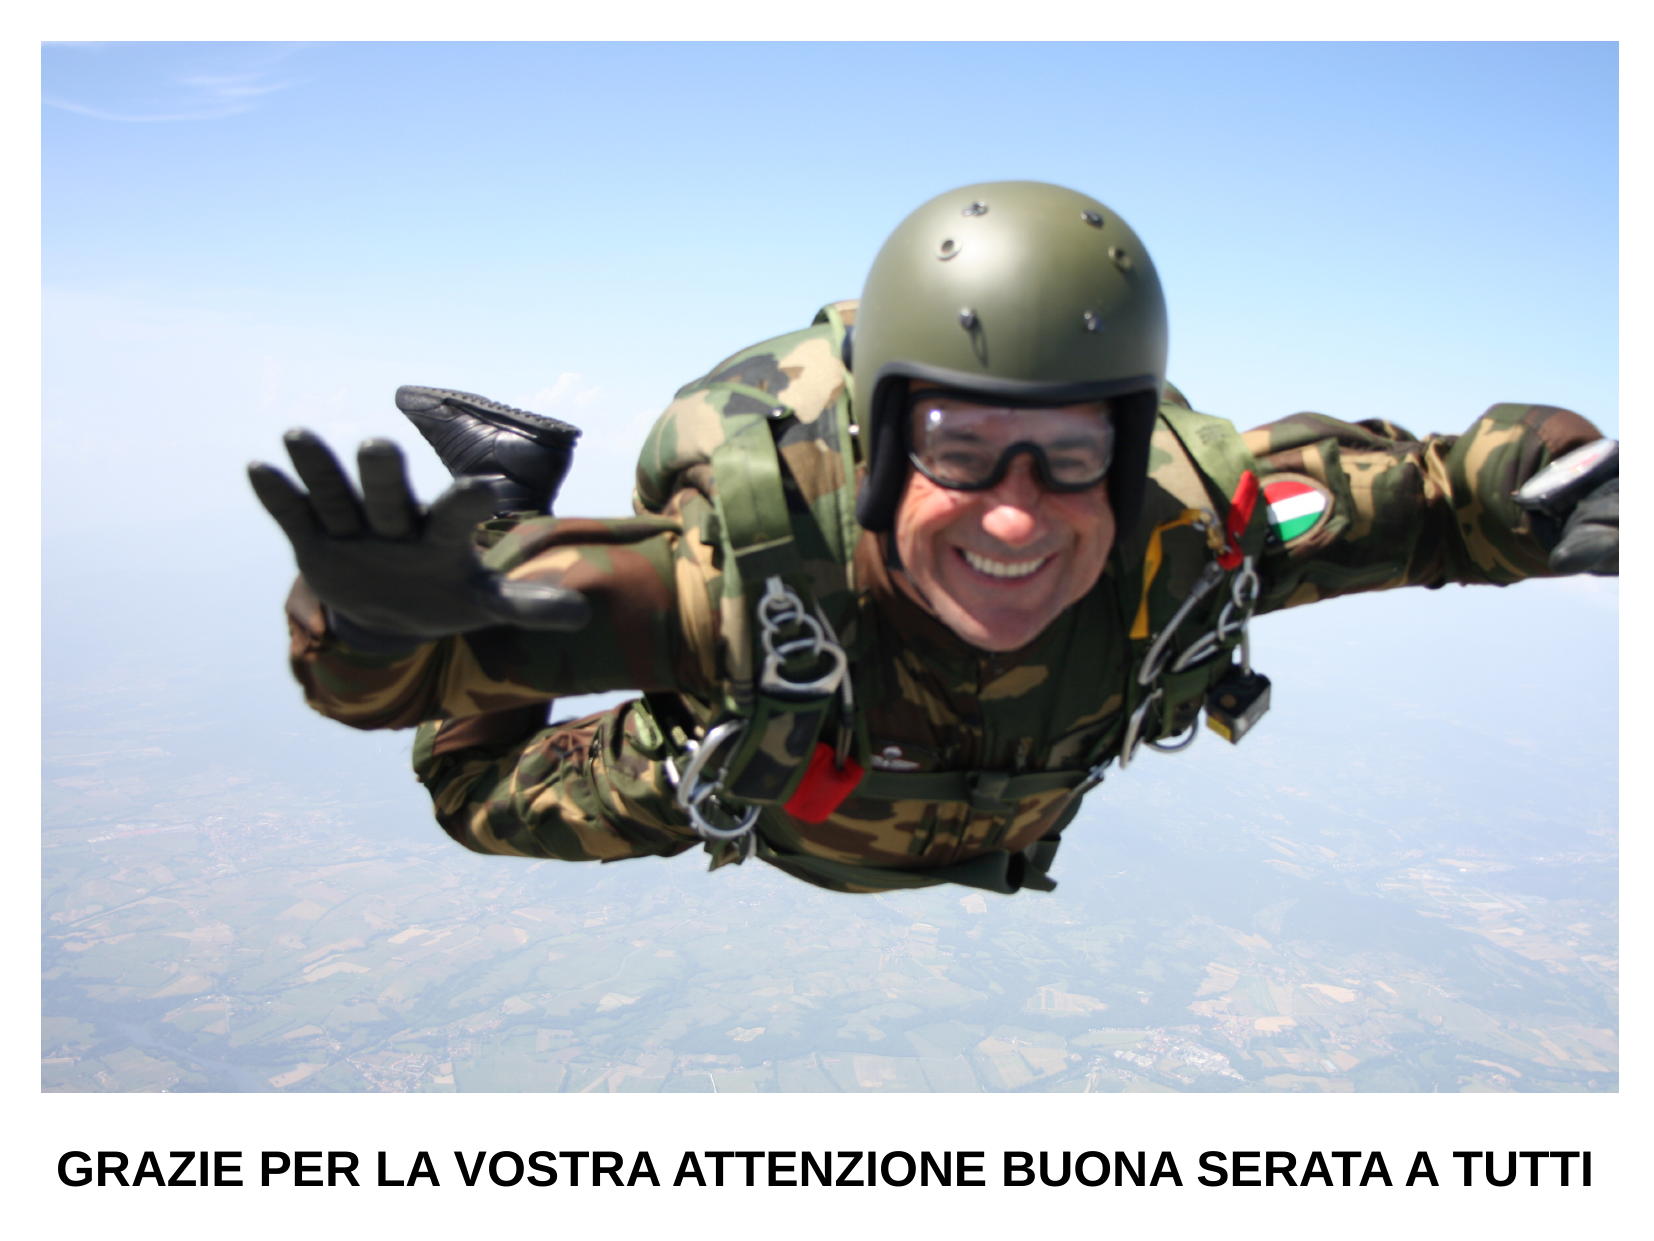

GRAZIE PER LA VOSTRA ATTENZIONE BUONA SERATA A TUTTI